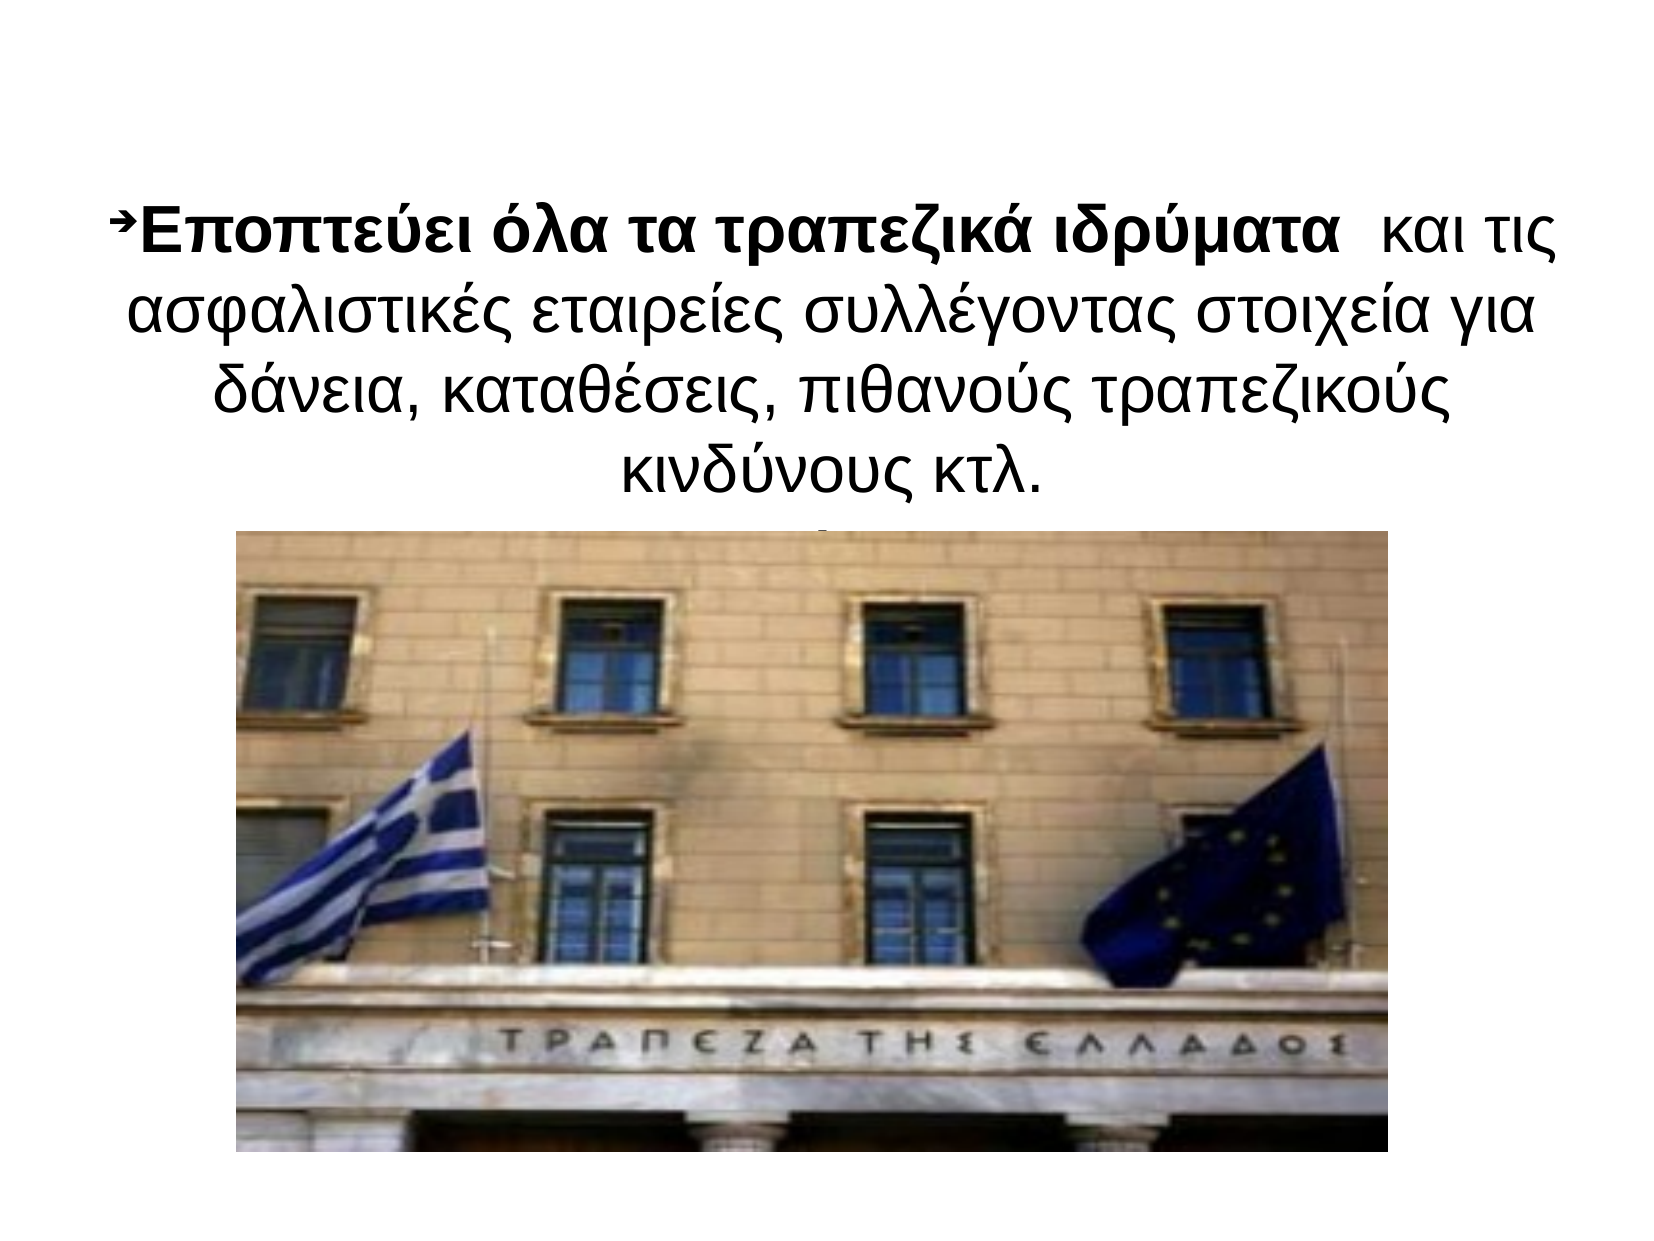

Εποπτεύει όλα τα τραπεζικά ιδρύματα και τις ασφαλιστικές εταιρείες συλλέγοντας στοιχεία για δάνεια, καταθέσεις, πιθανούς τραπεζικούς κινδύνους κτλ.